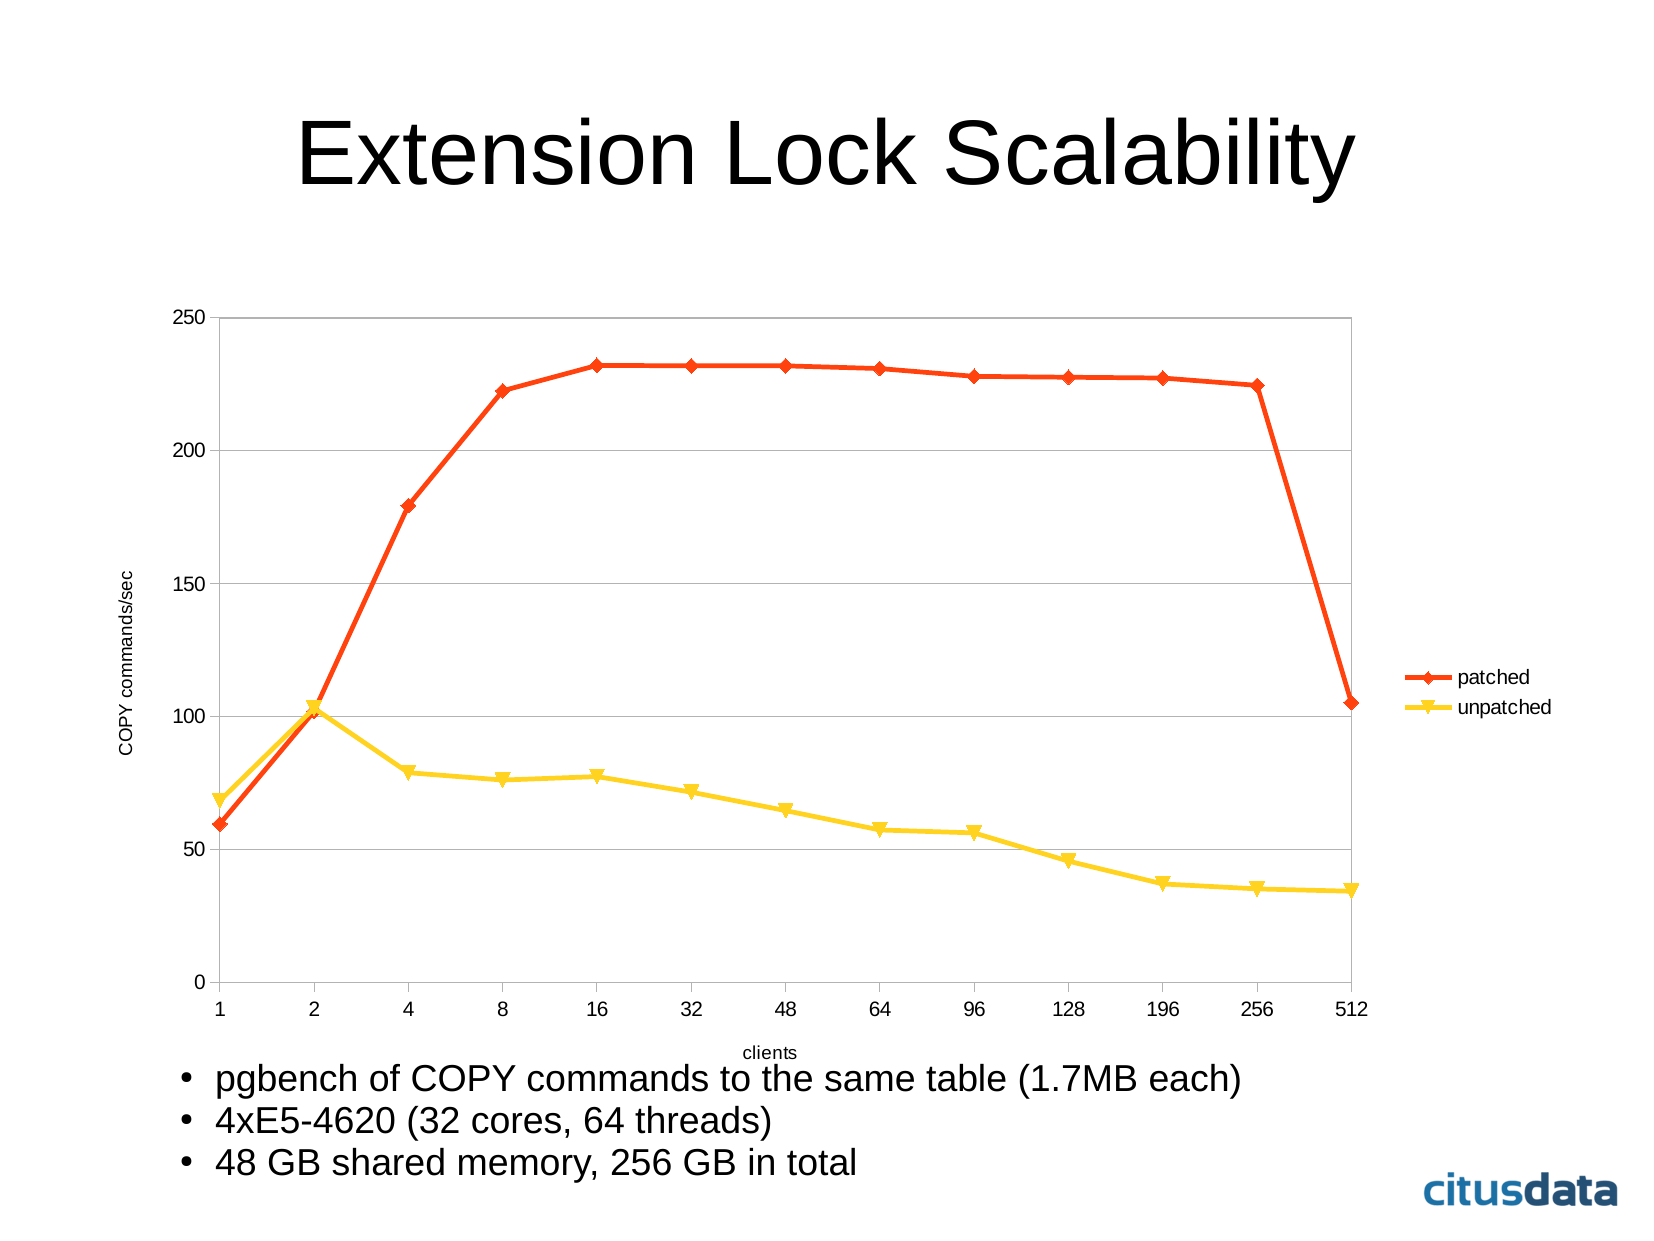

# Extension Lock Scalability
### Chart
| Category | patched | unpatched |
|---|---|---|
| 1 | 59.685215 | 68.445331 |
| 2 | 102.034688 | 103.210277 |
| 4 | 179.434065 | 78.982315 |
| 8 | 222.613727 | 76.195353 |
| 16 | 232.162484 | 77.520265 |
| 32 | 231.979136 | 71.654421 |
| 48 | 231.981216 | 64.730114 |
| 64 | 230.955979 | 57.444215 |
| 96 | 228.01691 | 56.324725 |
| 128 | 227.693947 | 45.701038 |
| 196 | 227.410386 | 37.138537 |
| 256 | 224.626948 | 35.26553 |
| 512 | 105.356439 | 34.397636 |pgbench of COPY commands to the same table (1.7MB each)
4xE5-4620 (32 cores, 64 threads)
48 GB shared memory, 256 GB in total